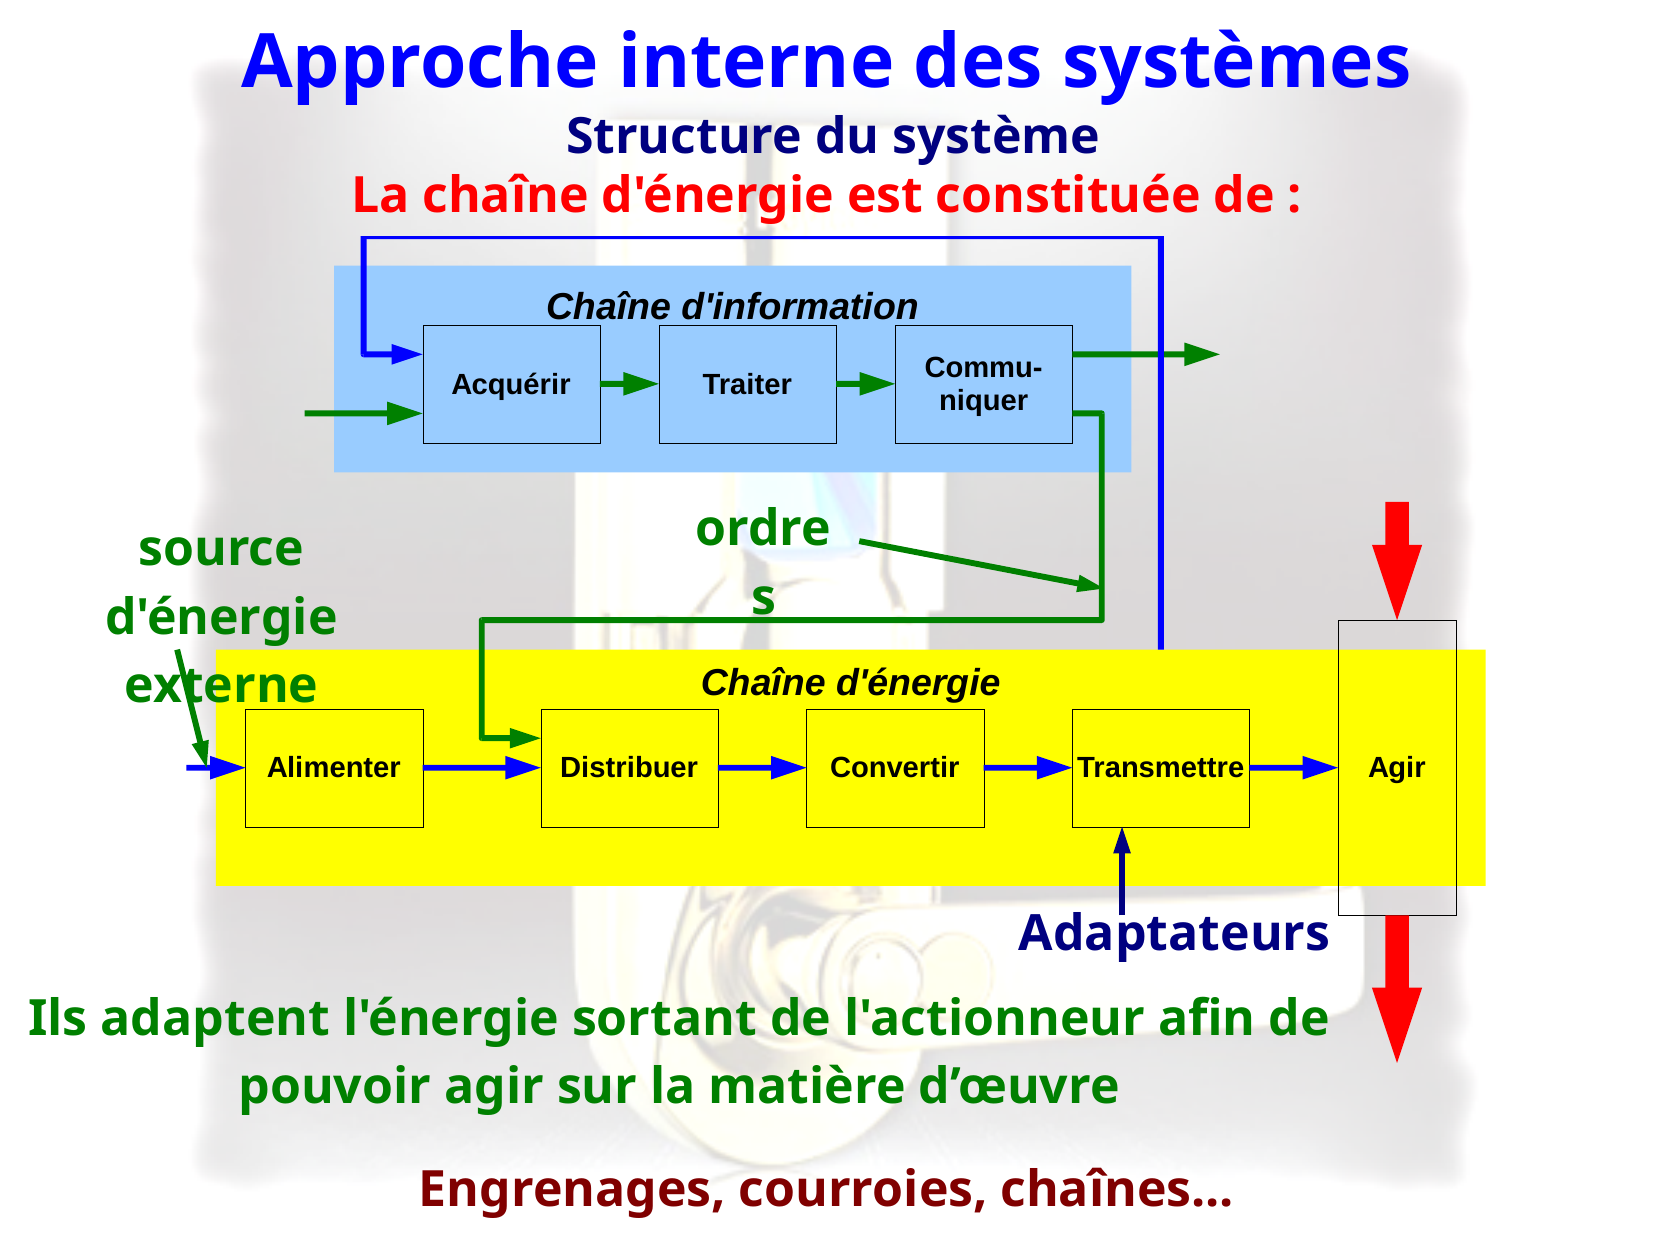

Structure du système
La chaîne d'énergie est constituée de :
ordres
source d'énergie externe
Adaptateurs
Ils adaptent l'énergie sortant de l'actionneur afin de pouvoir agir sur la matière d’œuvre
Engrenages, courroies, chaînes...